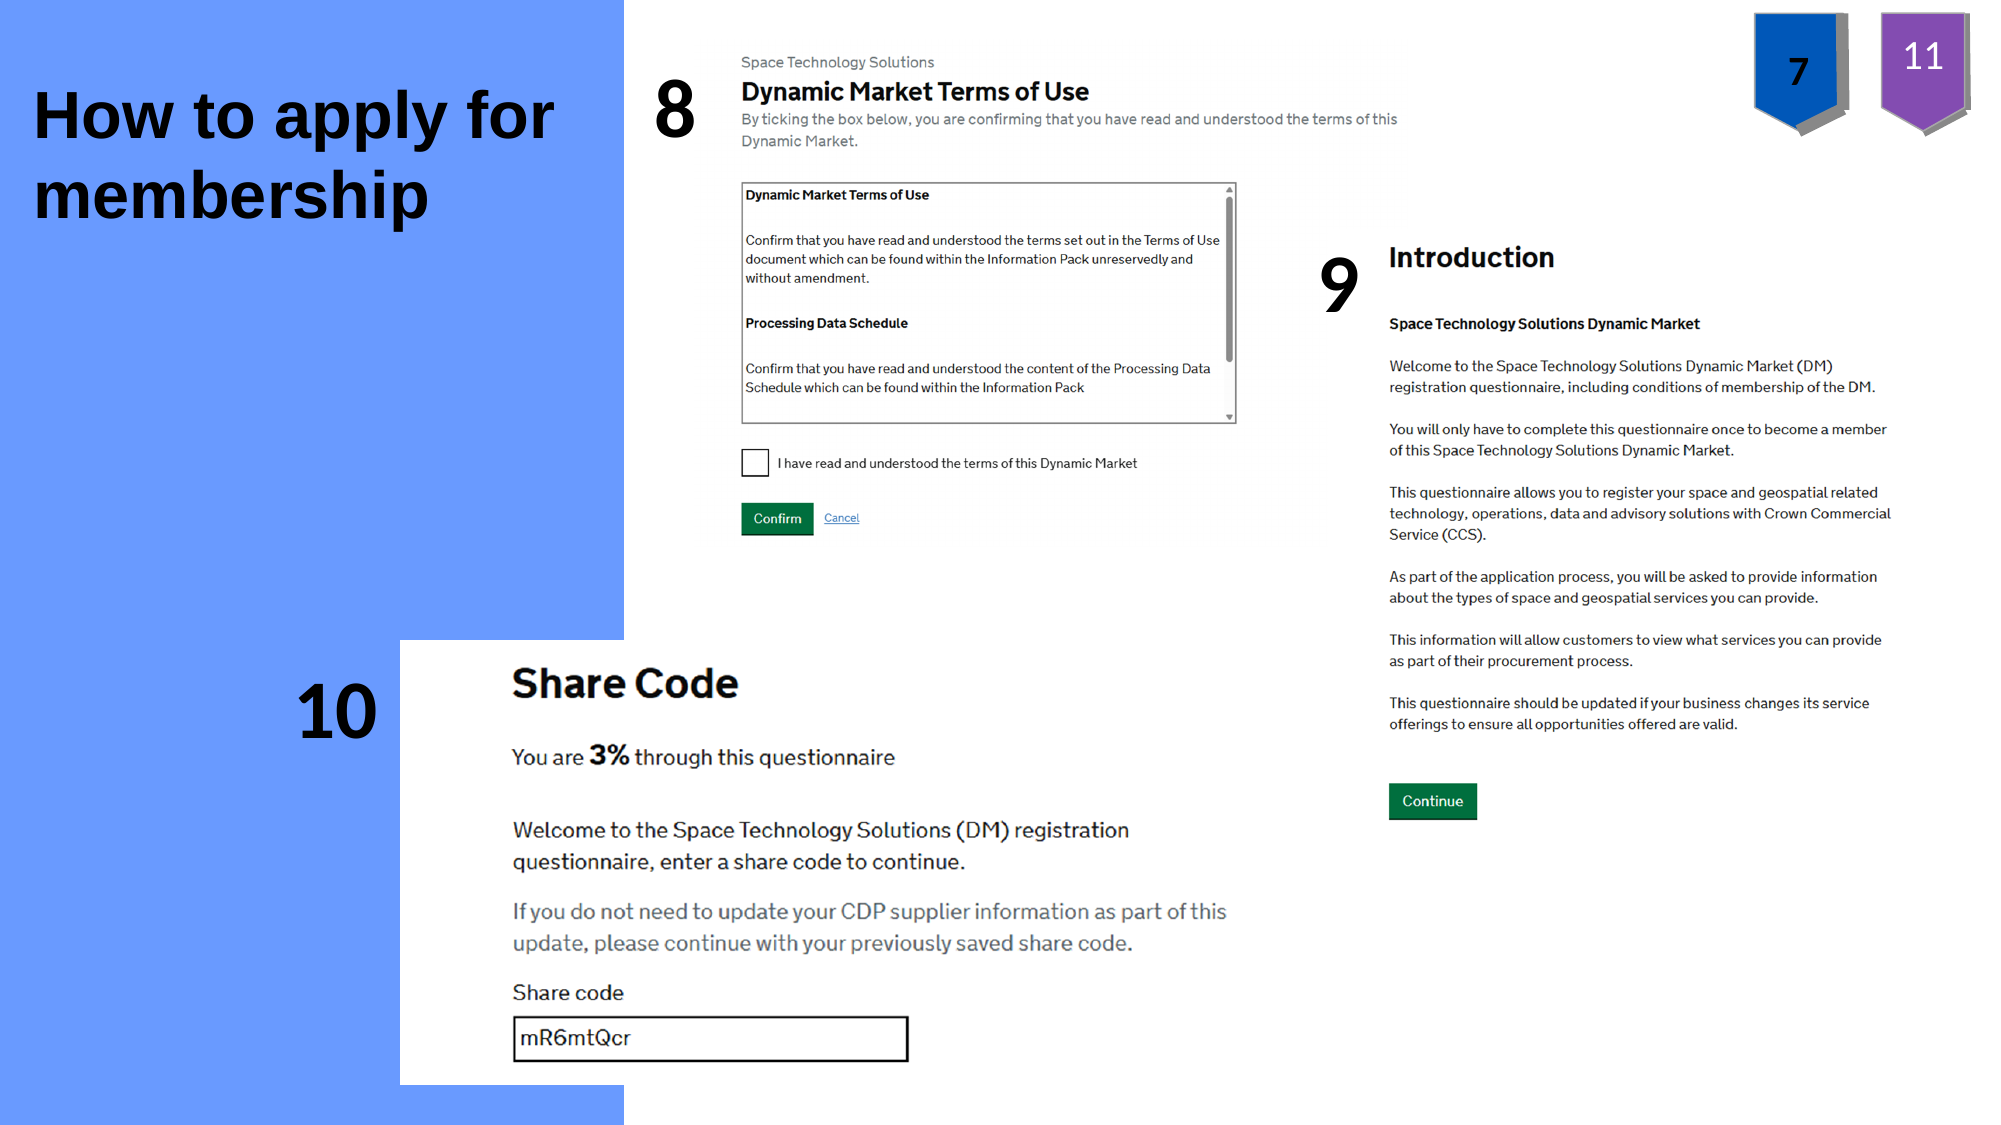

11
7
8
# How to apply for membership
9
10